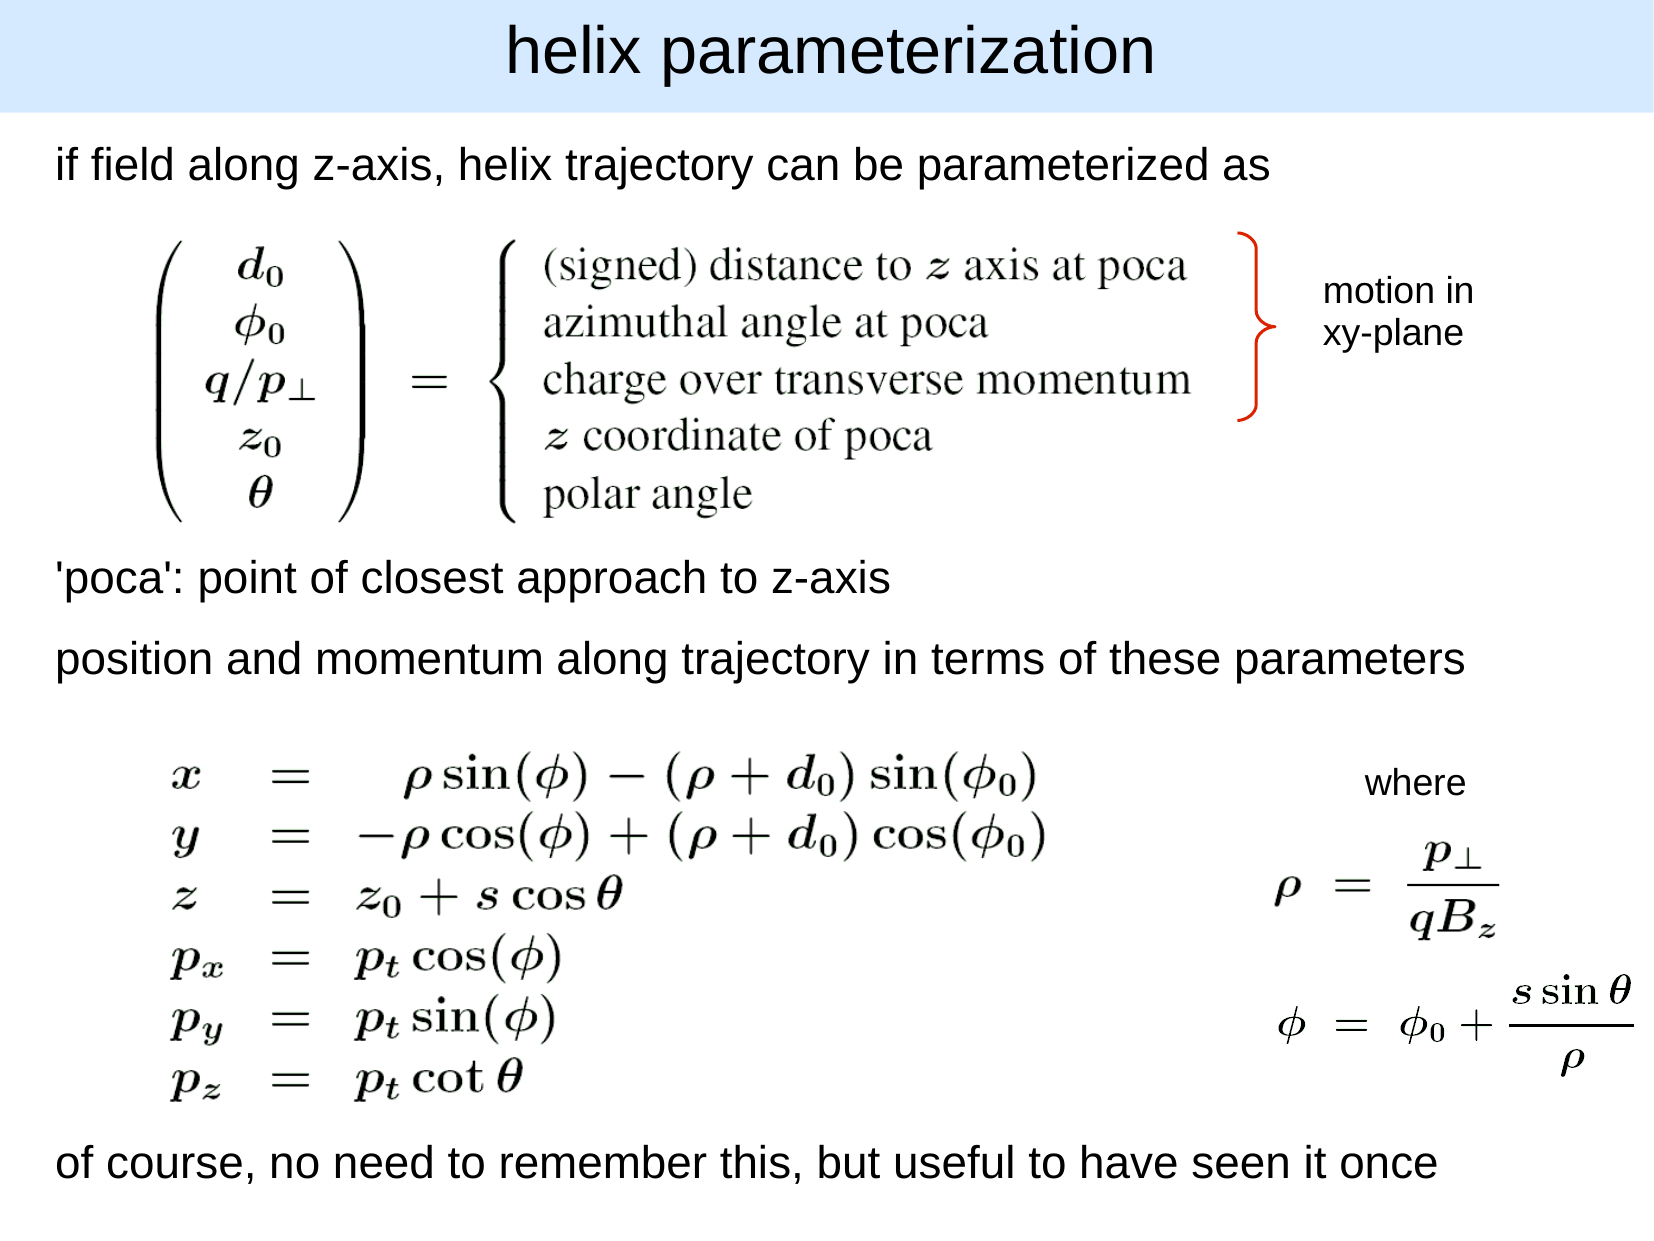

# helix parameterization
if field along z-axis, helix trajectory can be parameterized as
motion in
xy-plane
'poca': point of closest approach to z-axis
position and momentum along trajectory in terms of these parameters
where
of course, no need to remember this, but useful to have seen it once